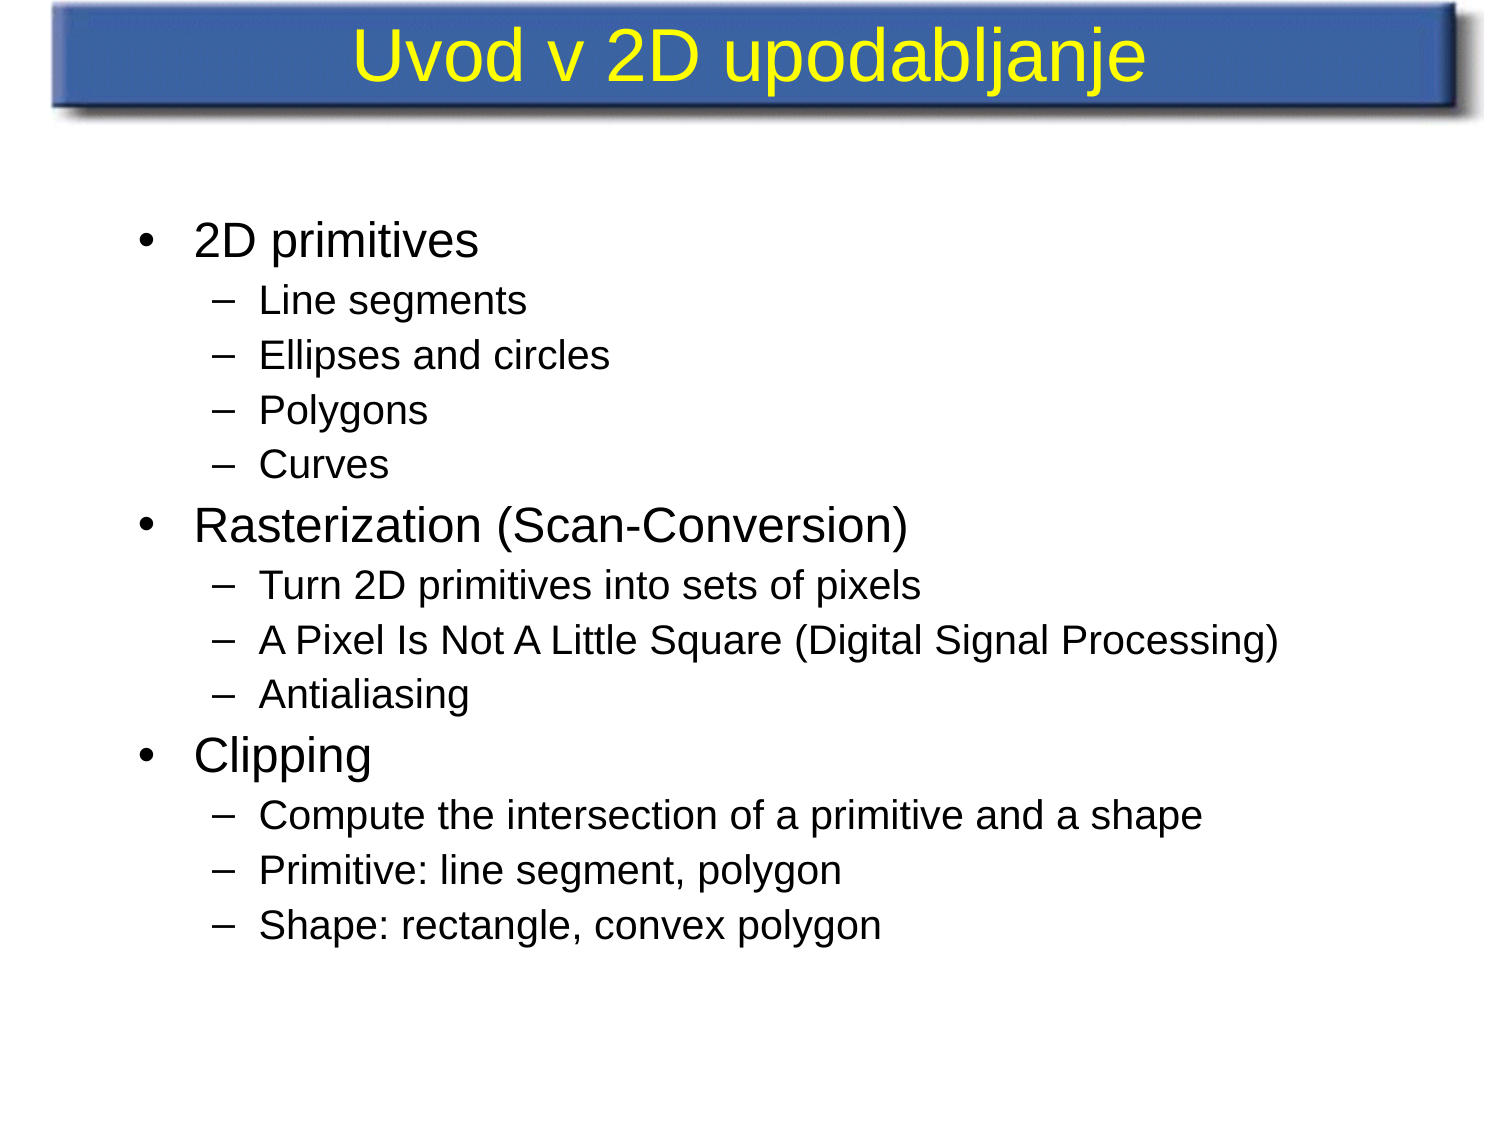

# Uvod v 2D upodabljanje
2D primitives
Line segments
Ellipses and circles
Polygons
Curves
Rasterization (Scan-Conversion)
Turn 2D primitives into sets of pixels
A Pixel Is Not A Little Square (Digital Signal Processing)
Antialiasing
Clipping
Compute the intersection of a primitive and a shape
Primitive: line segment, polygon
Shape: rectangle, convex polygon